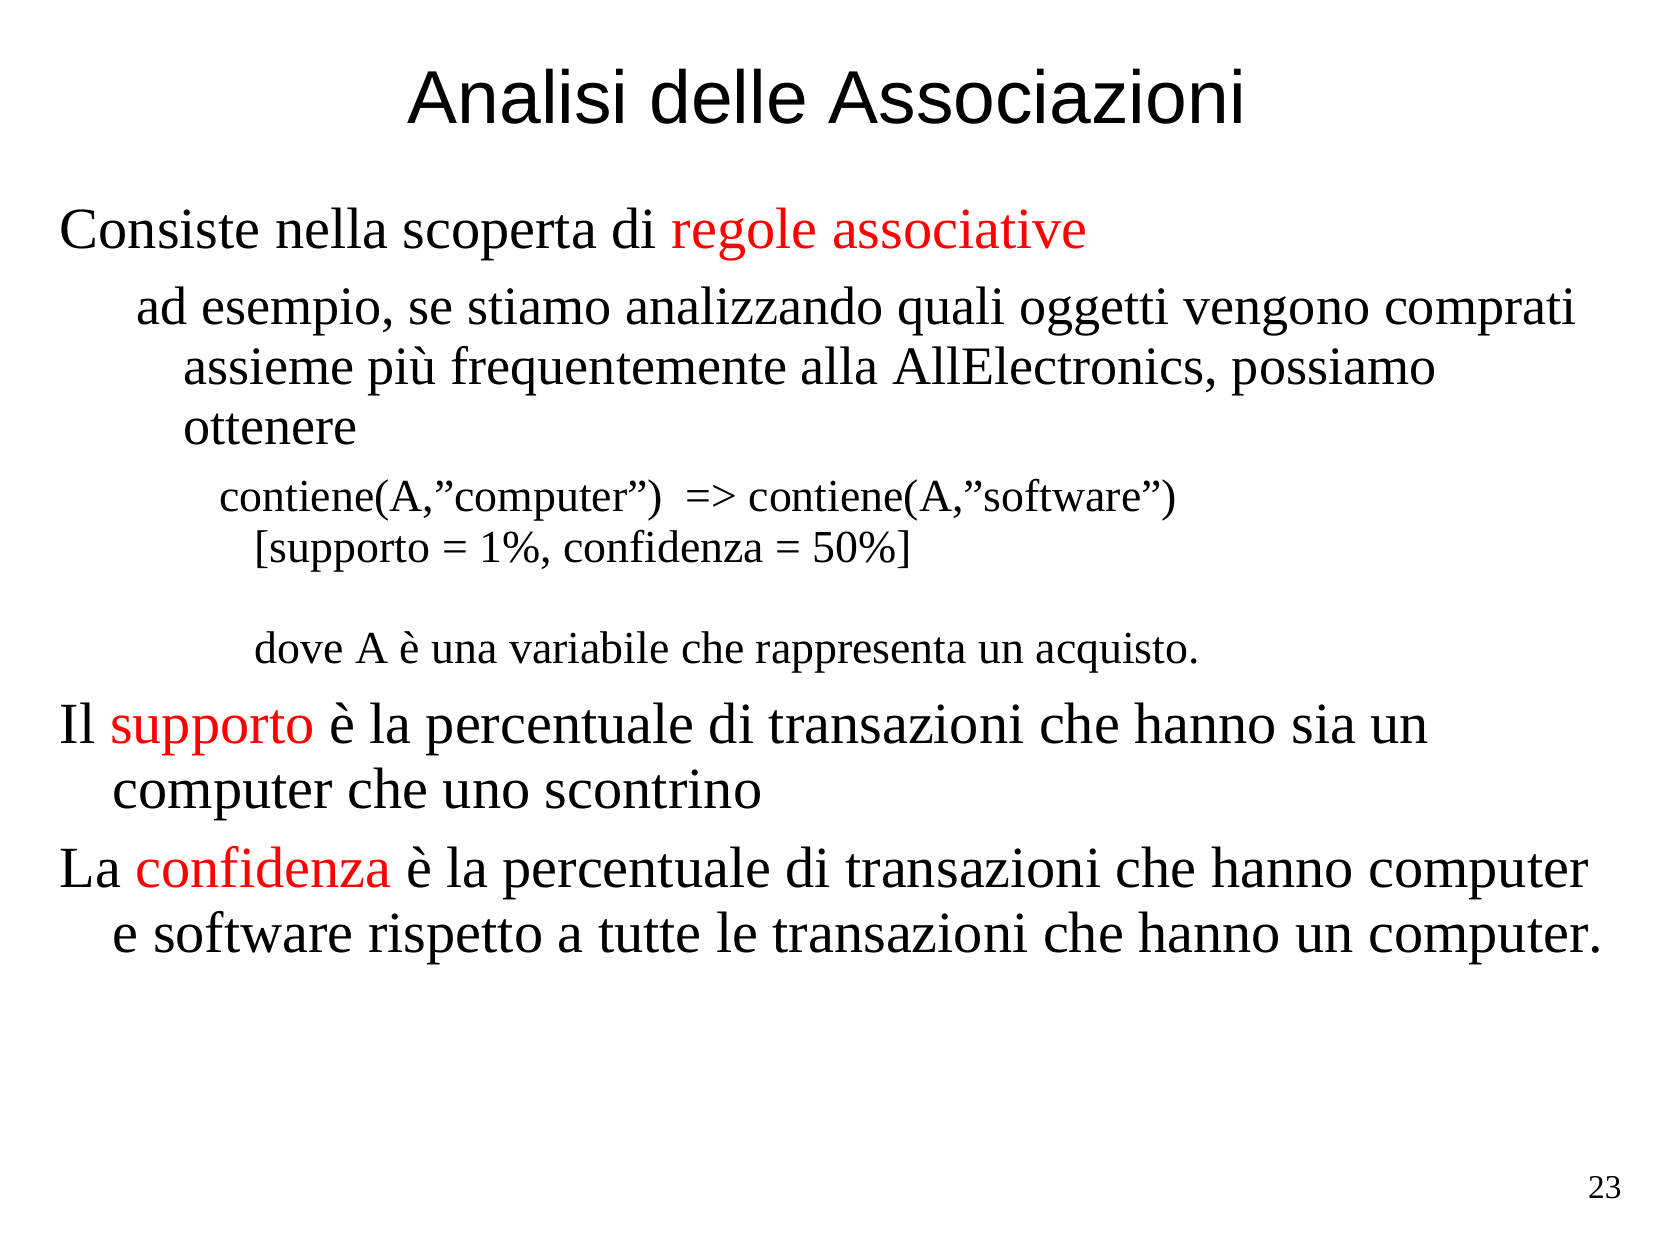

# Analisi delle Associazioni
Consiste nella scoperta di regole associative
ad esempio, se stiamo analizzando quali oggetti vengono comprati assieme più frequentemente alla AllElectronics, possiamo ottenere
contiene(A,”computer”) => contiene(A,”software”)
[supporto = 1%, confidenza = 50%]
dove A è una variabile che rappresenta un acquisto.
Il supporto è la percentuale di transazioni che hanno sia un computer che uno scontrino
La confidenza è la percentuale di transazioni che hanno computer e software rispetto a tutte le transazioni che hanno un computer.